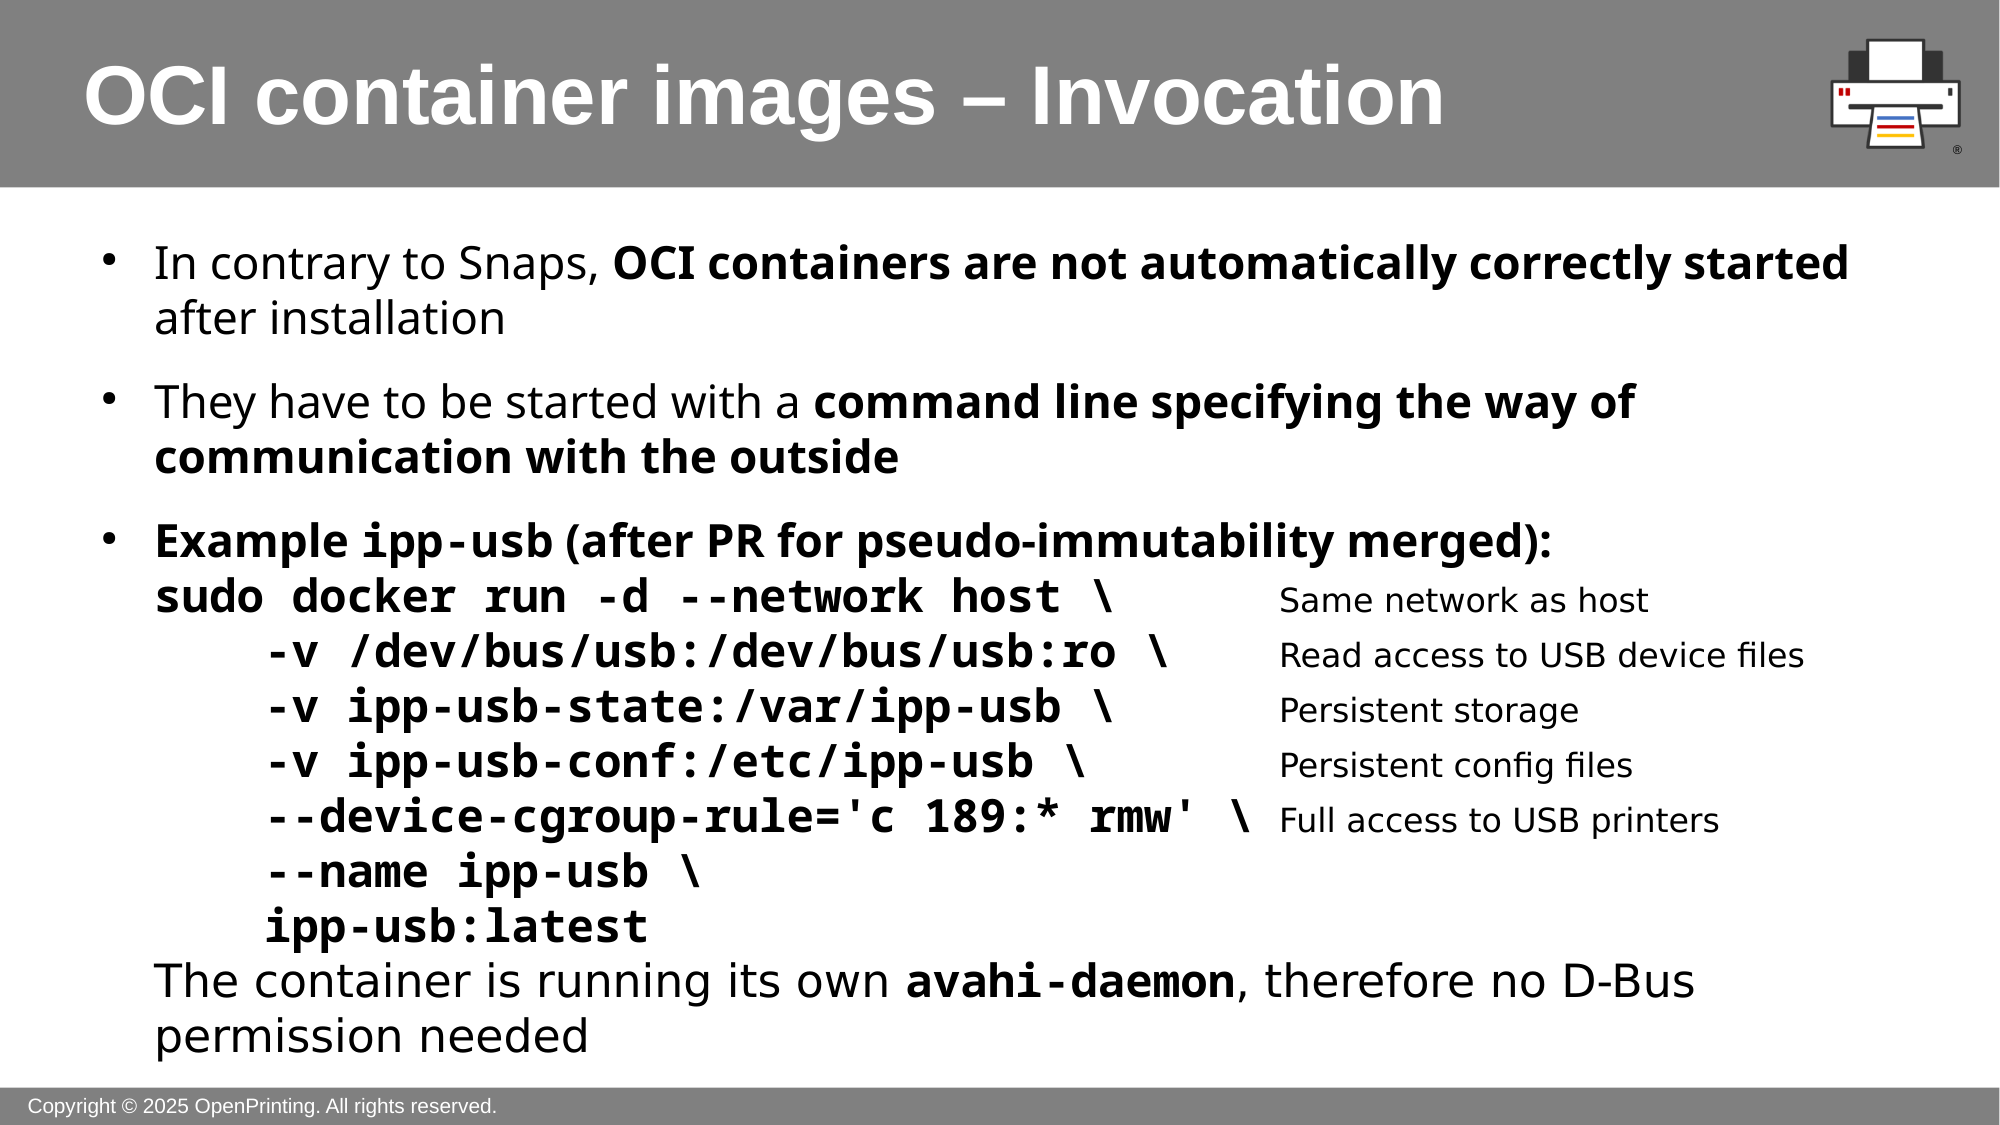

OCI container images – Invocation
# In contrary to Snaps, OCI containers are not automatically correctly started after installation
They have to be started with a command line specifying the way of communication with the outside
Example ipp-usb (after PR for pseudo-immutability merged):
sudo docker run -d --network host \			Same network as host
 -v /dev/bus/usb:/dev/bus/usb:ro \		Read access to USB device files
 -v ipp-usb-state:/var/ipp-usb \			Persistent storage
 -v ipp-usb-conf:/etc/ipp-usb \			Persistent config files
 --device-cgroup-rule='c 189:* rmw' \	Full access to USB printers
 --name ipp-usb \
 ipp-usb:latest
The container is running its own avahi-daemon, therefore no D-Bus permission needed